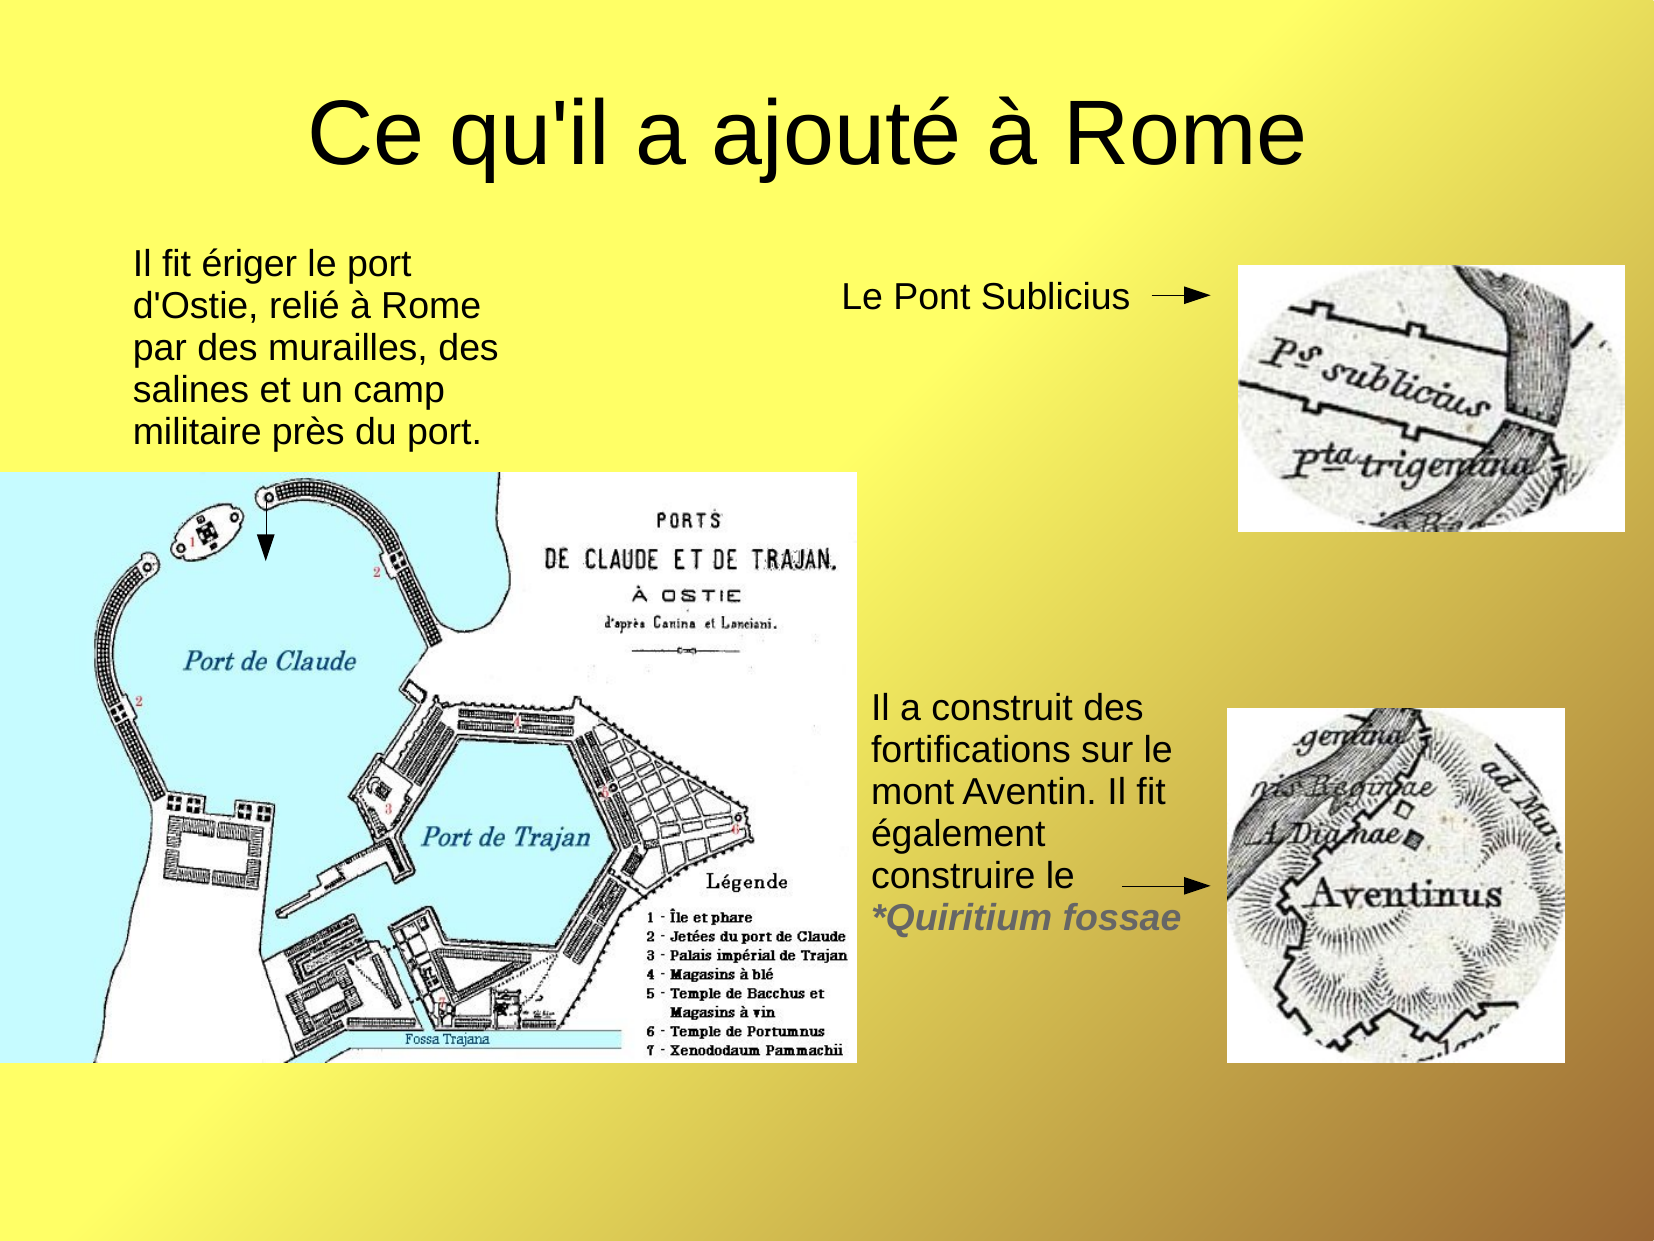

# Ce qu'il a ajouté à Rome
Il fit ériger le port d'Ostie, relié à Rome par des murailles, des salines et un camp militaire près du port.
Le Pont Sublicius
Il a construit des fortifications sur le mont Aventin. Il fit également construire le *Quiritium fossae